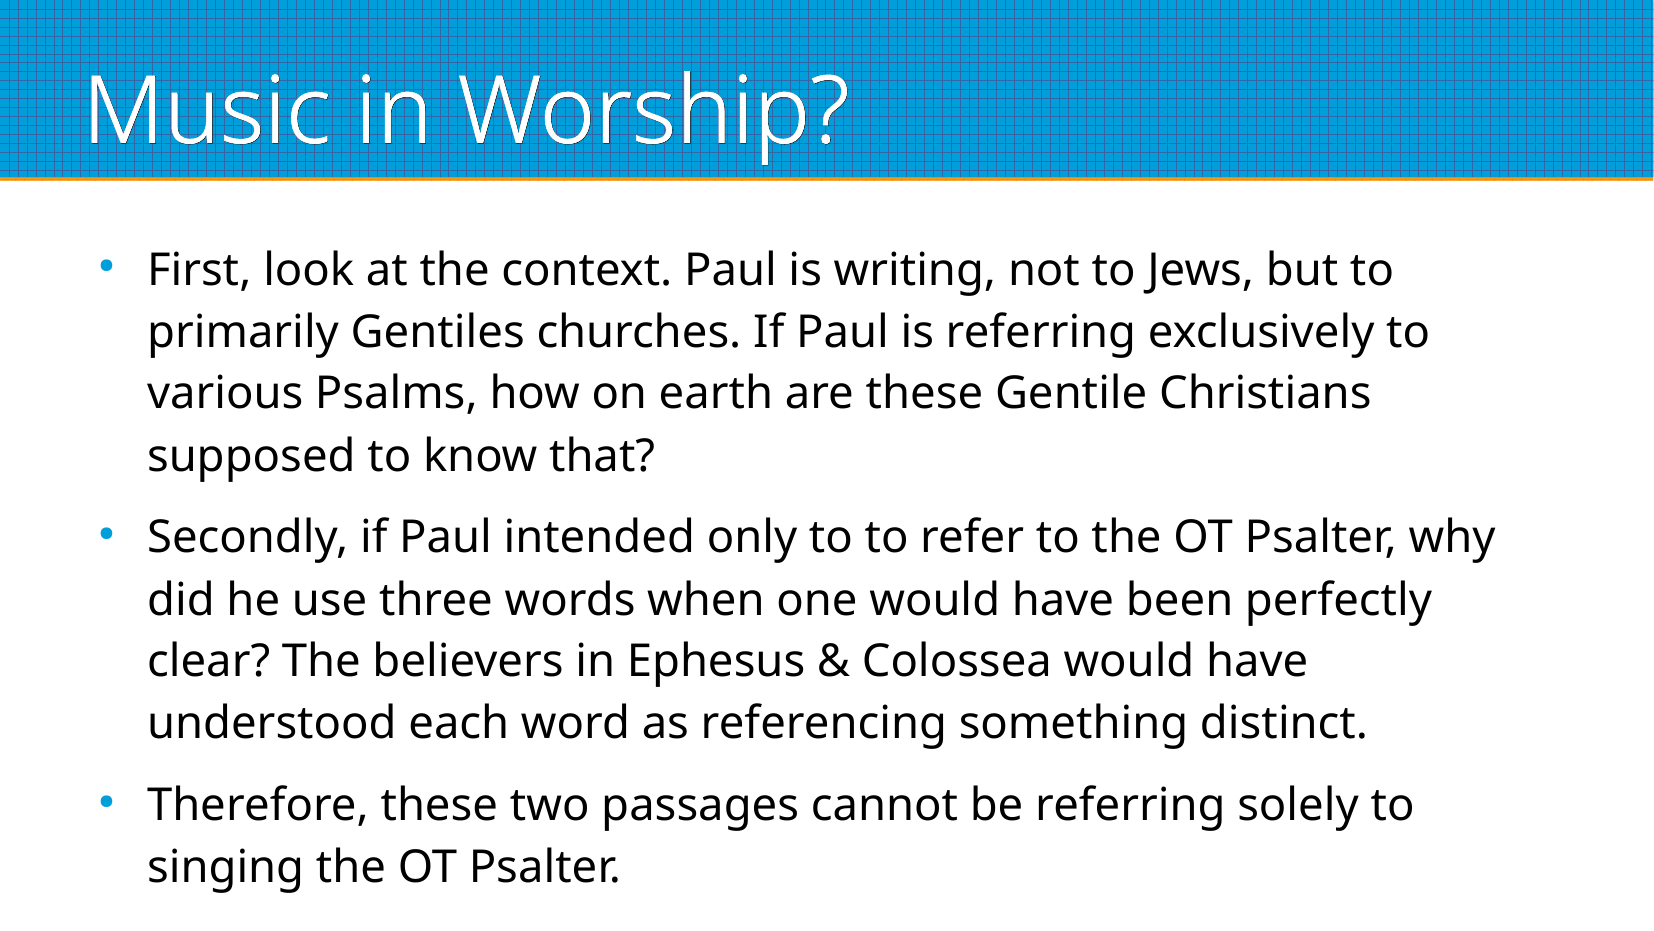

# Music in Worship?
First, look at the context. Paul is writing, not to Jews, but to primarily Gentiles churches. If Paul is referring exclusively to various Psalms, how on earth are these Gentile Christians supposed to know that?
Secondly, if Paul intended only to to refer to the OT Psalter, why did he use three words when one would have been perfectly clear? The believers in Ephesus & Colossea would have understood each word as referencing something distinct.
Therefore, these two passages cannot be referring solely to singing the OT Psalter.